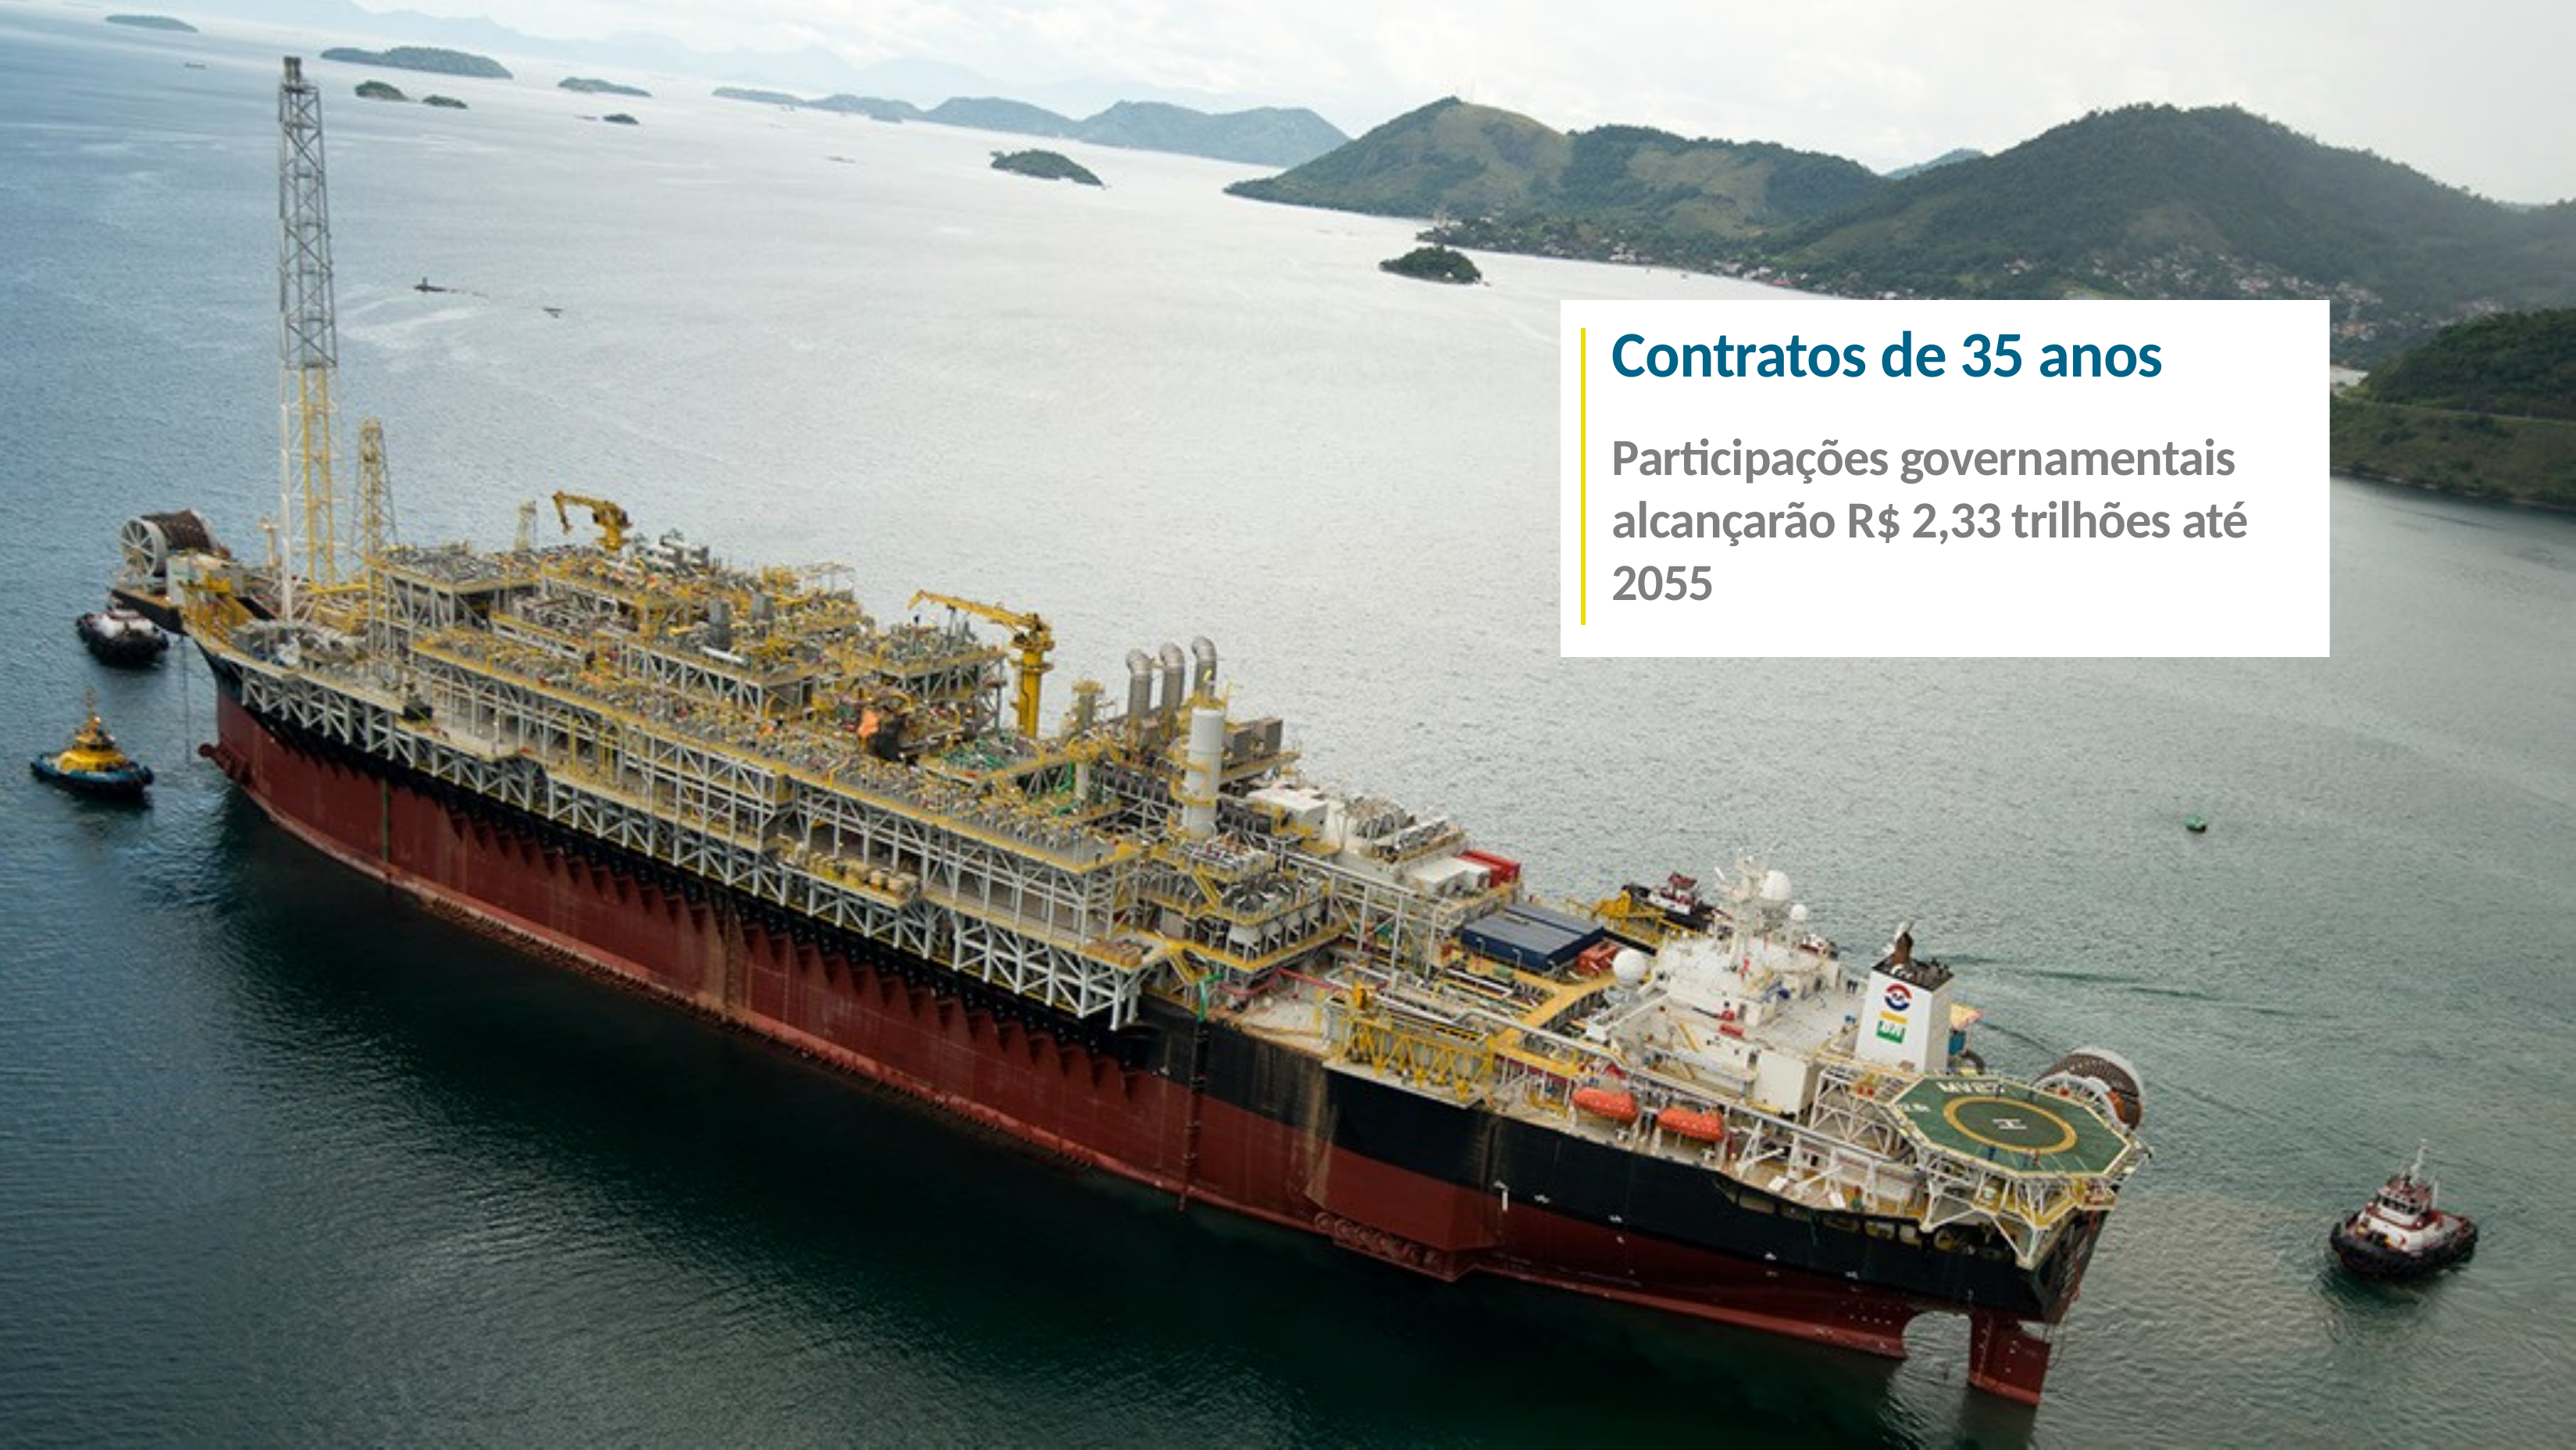

Contratos de 35 anos
Participações governamentais alcançarão R$ 2,33 trilhões até 2055